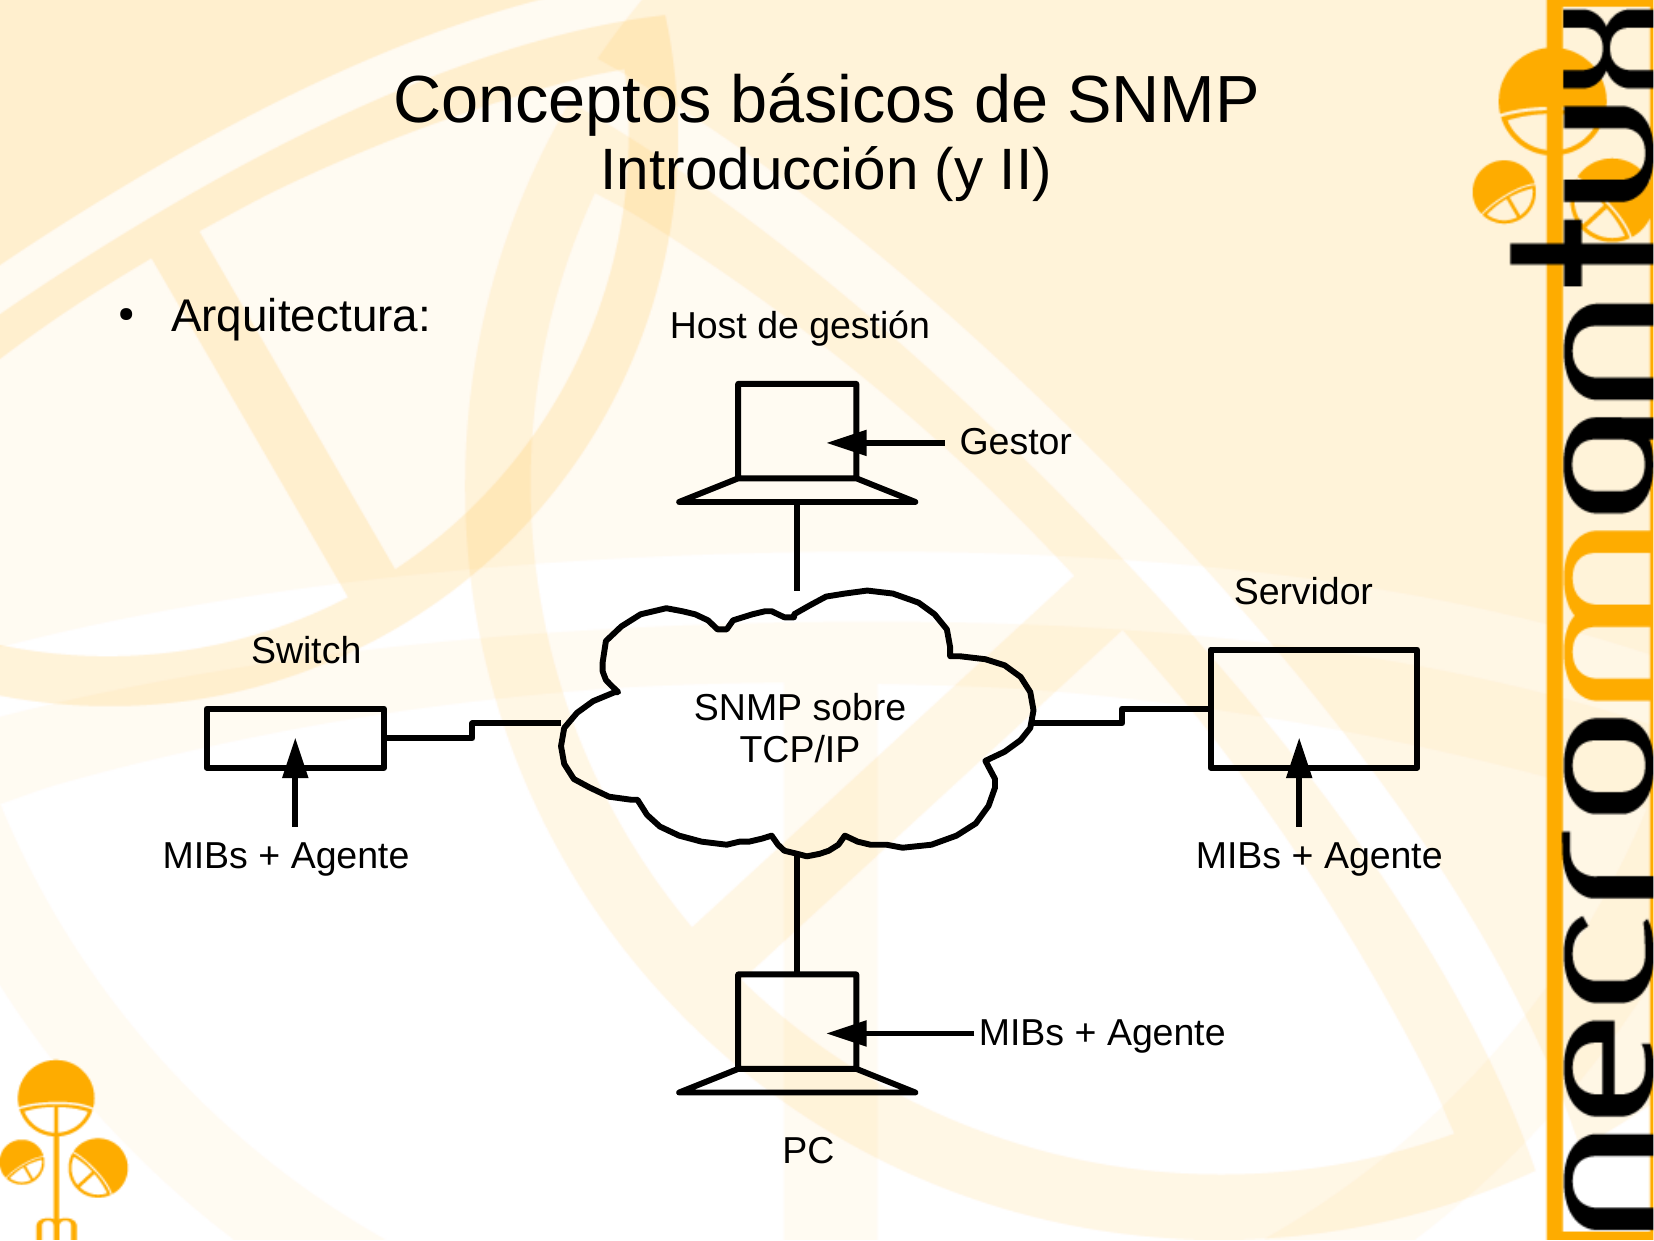

# Conceptos básicos de SNMP Introducción (y II)
Arquitectura:
Host de gestión
Gestor
Servidor
Switch
SNMP sobre
TCP/IP
MIBs + Agente
MIBs + Agente
MIBs + Agente
PC